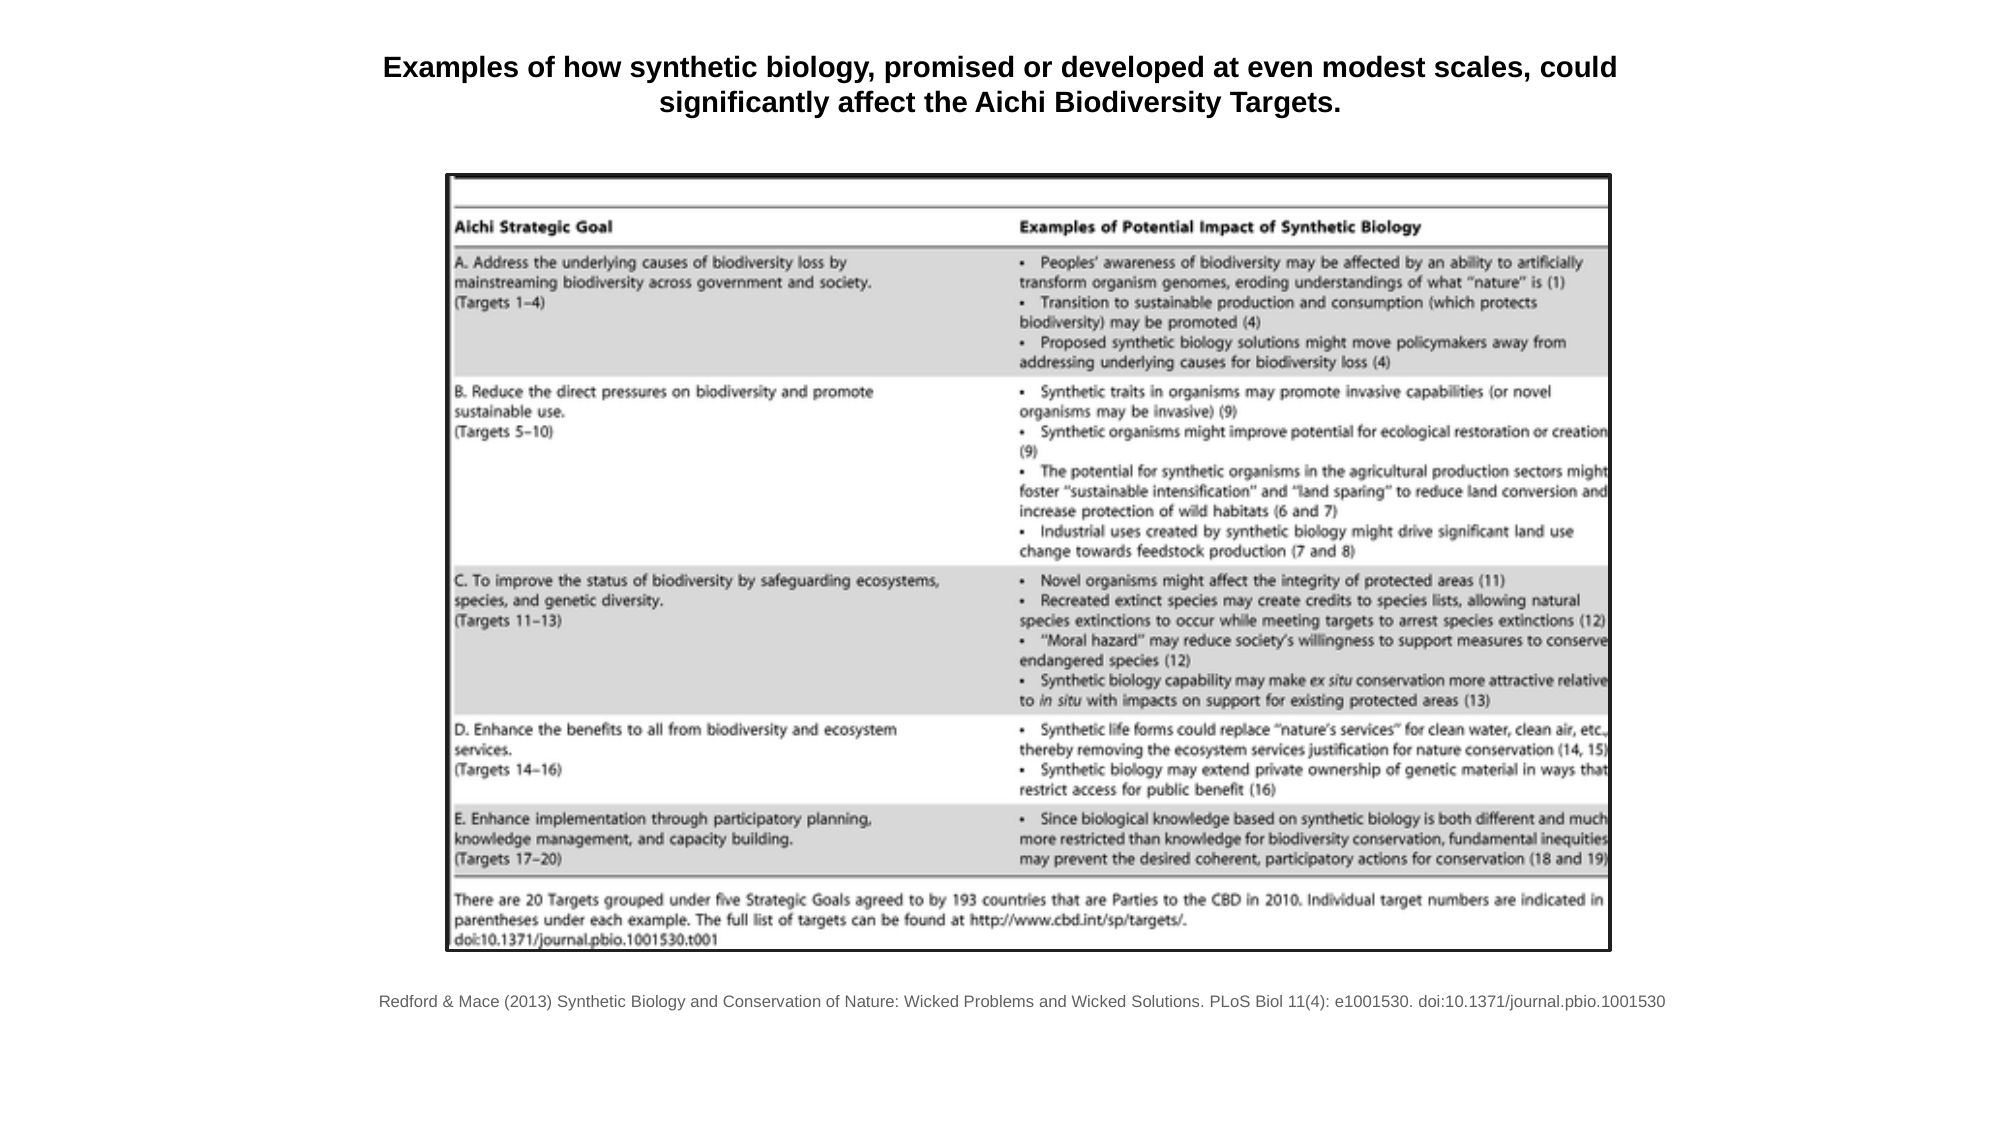

# Examples of how synthetic biology, promised or developed at even modest scales, could significantly affect the Aichi Biodiversity Targets.
Redford & Mace (2013) Synthetic Biology and Conservation of Nature: Wicked Problems and Wicked Solutions. PLoS Biol 11(4): e1001530. doi:10.1371/journal.pbio.1001530